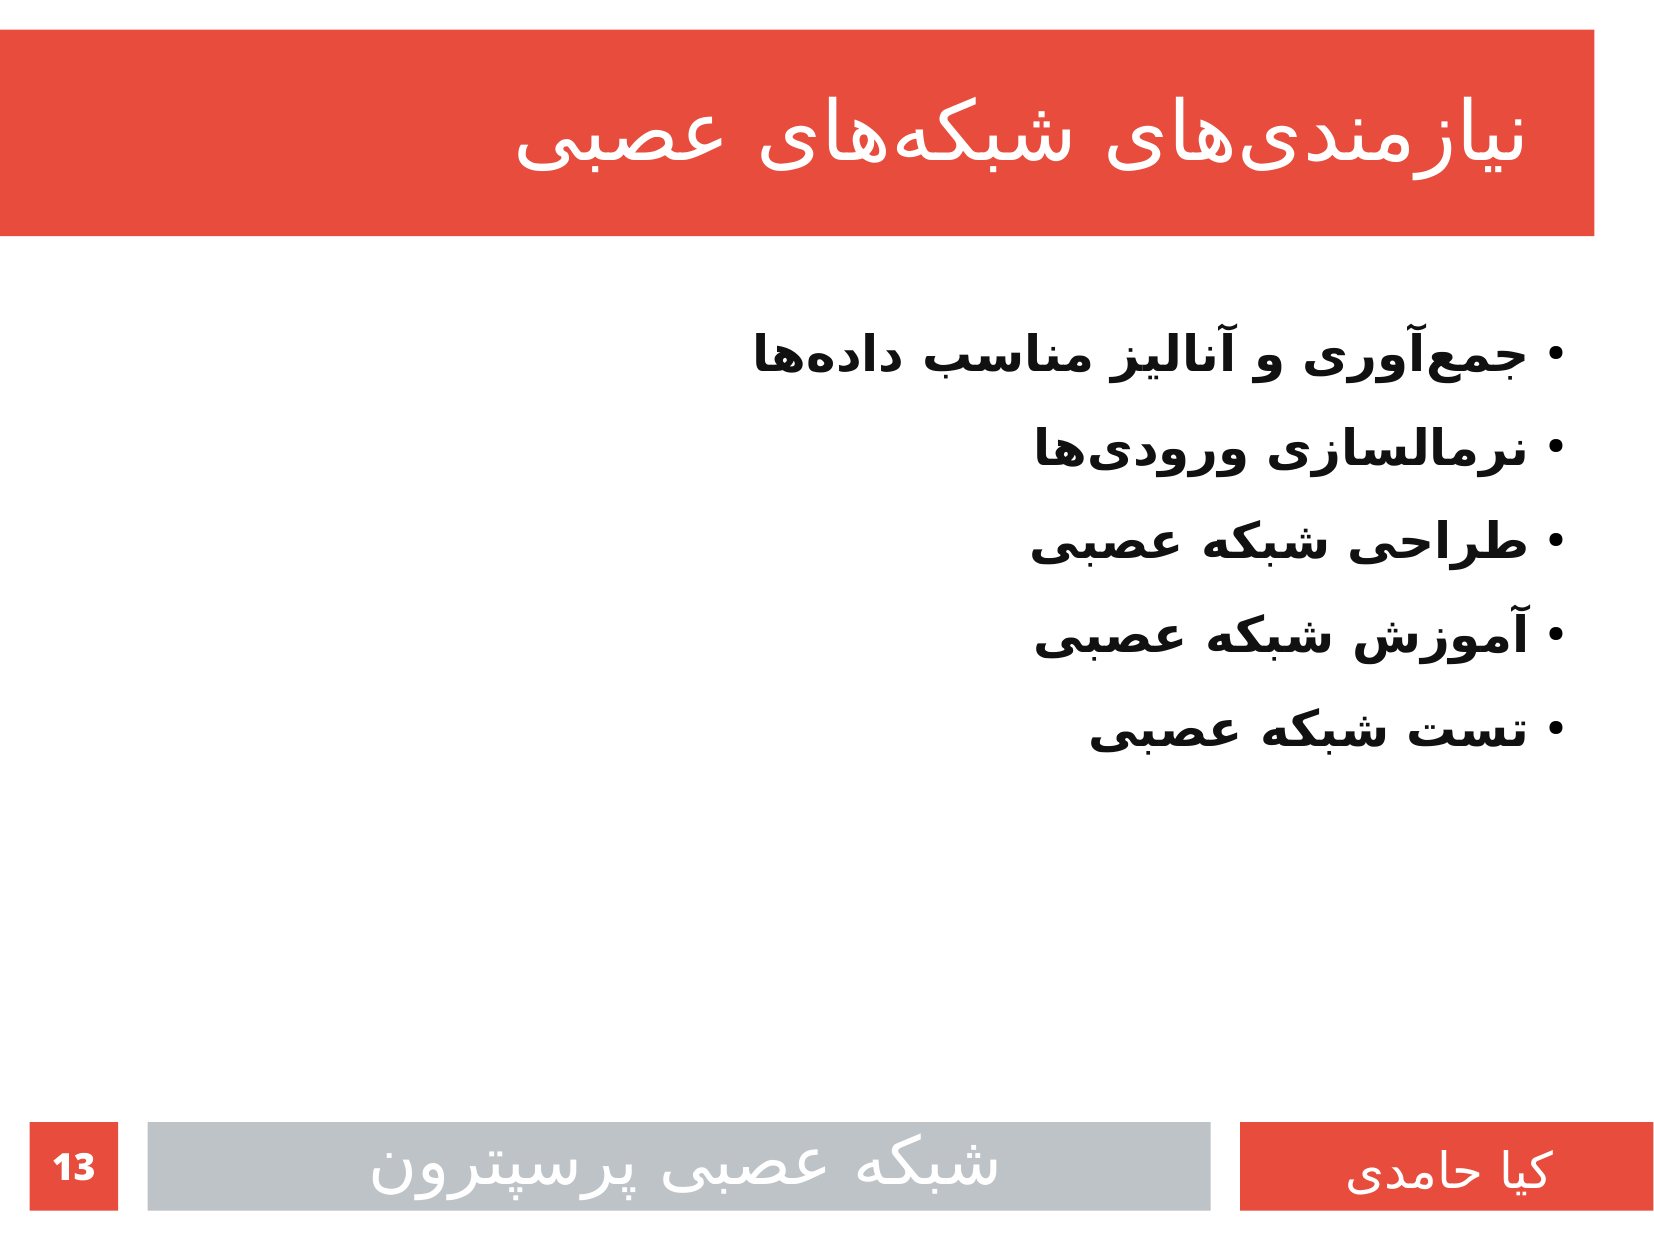

نیازمندی‌های شبکه‌های عصبی
# جمع‌آوری و آنالیز مناسب داده‌ها
 نرمالسازی ورودی‌ها
 طراحی شبکه عصبی
 آموزش شبکه عصبی
 تست شبکه عصبی
13
 شبکه عصبی پرسپترون
کیا حامدی